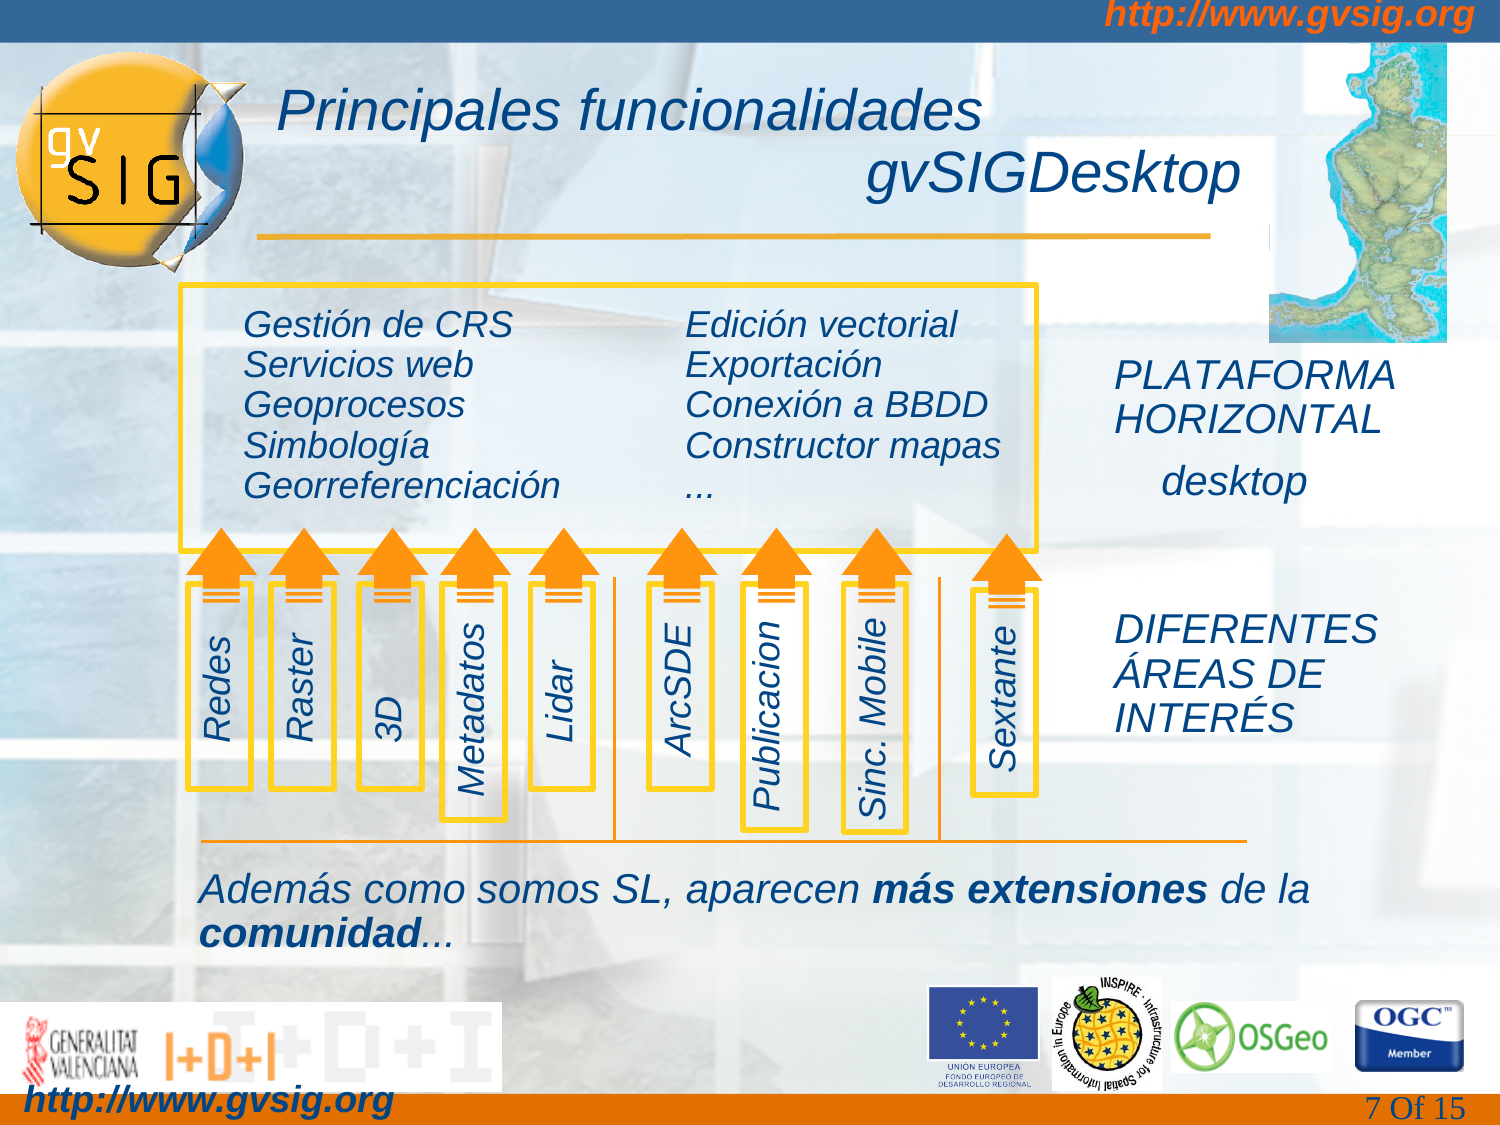

Principales funcionalidades 													gvSIGDesktop
Gestión de CRS			Edición vectorial
Servicios web			Exportación
Geoprocesos			Conexión a BBDD
Simbología				Constructor mapas
Georreferenciación		...
PLATAFORMA HORIZONTAL
desktop
DIFERENTES ÁREAS DE INTERÉS
Publicacion
Redes
Raster
3D
Lidar
ArcSDE
Sextante
Metadatos
Sinc. Mobile
Además como somos SL, aparecen más extensiones de la comunidad...
7